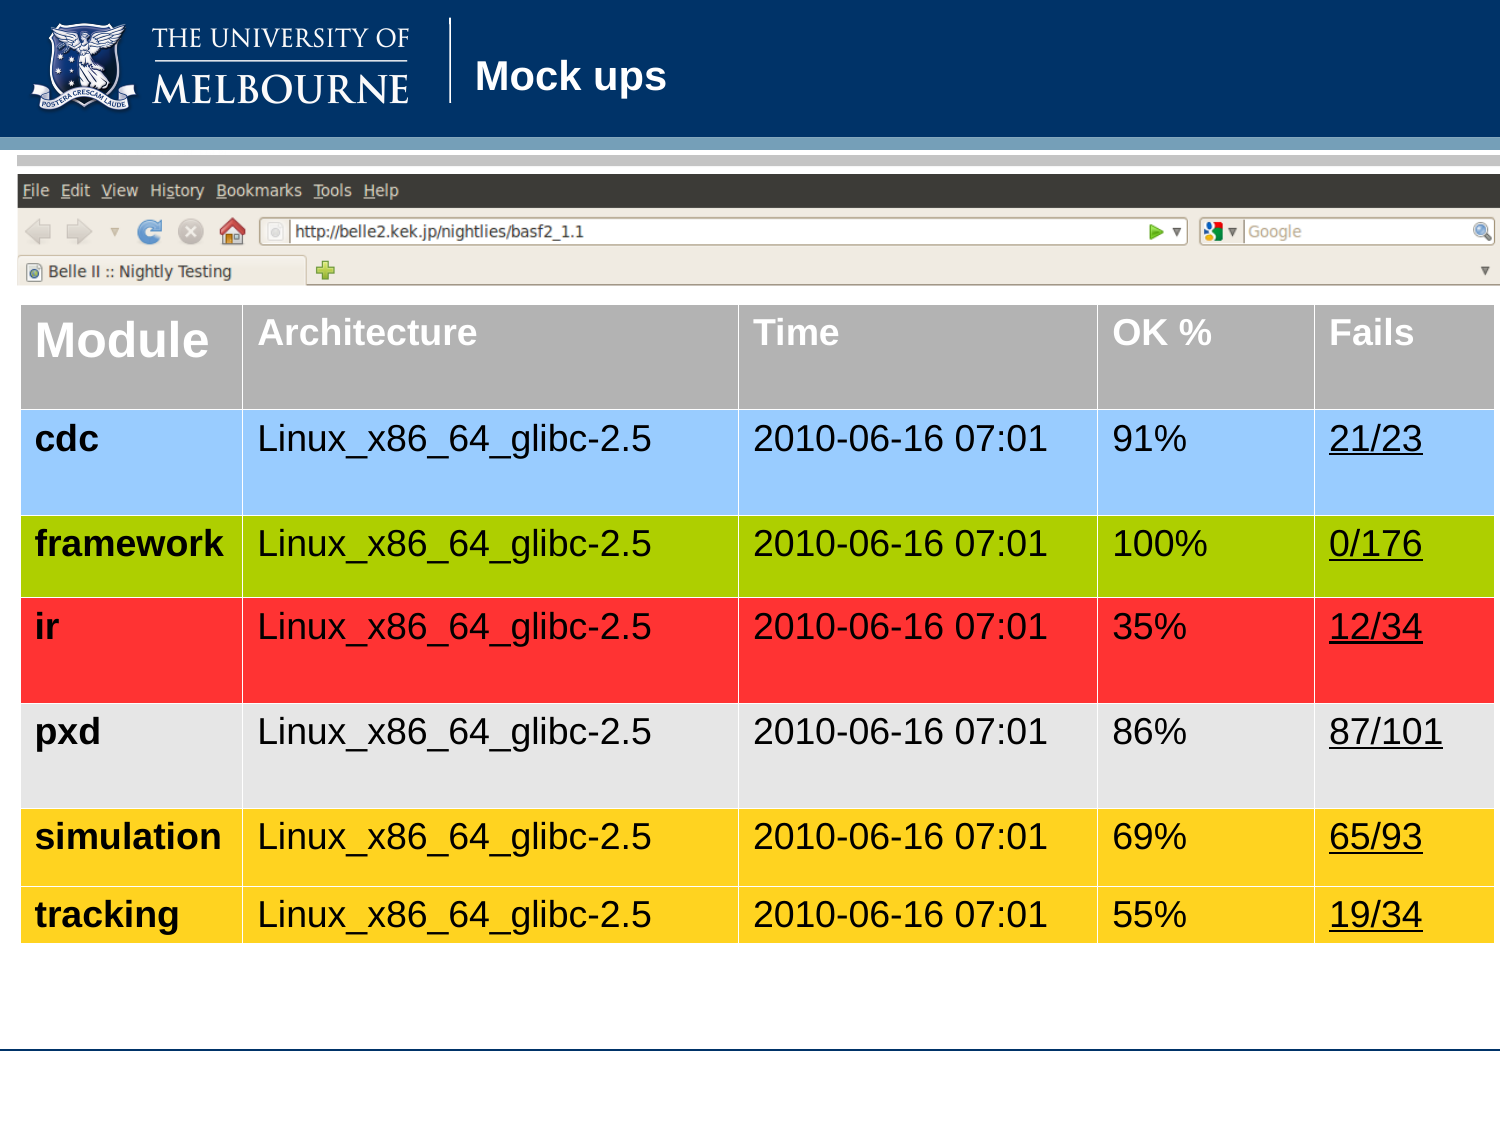

# Mock ups
| Module | Architecture | Time | OK % | Fails |
| --- | --- | --- | --- | --- |
| cdc | Linux\_x86\_64\_glibc-2.5 | 2010-06-16 07:01 | 91% | 21/23 |
| framework | Linux\_x86\_64\_glibc-2.5 | 2010-06-16 07:01 | 100% | 0/176 |
| ir | Linux\_x86\_64\_glibc-2.5 | 2010-06-16 07:01 | 35% | 12/34 |
| pxd | Linux\_x86\_64\_glibc-2.5 | 2010-06-16 07:01 | 86% | 87/101 |
| simulation | Linux\_x86\_64\_glibc-2.5 | 2010-06-16 07:01 | 69% | 65/93 |
| tracking | Linux\_x86\_64\_glibc-2.5 | 2010-06-16 07:01 | 55% | 19/34 |